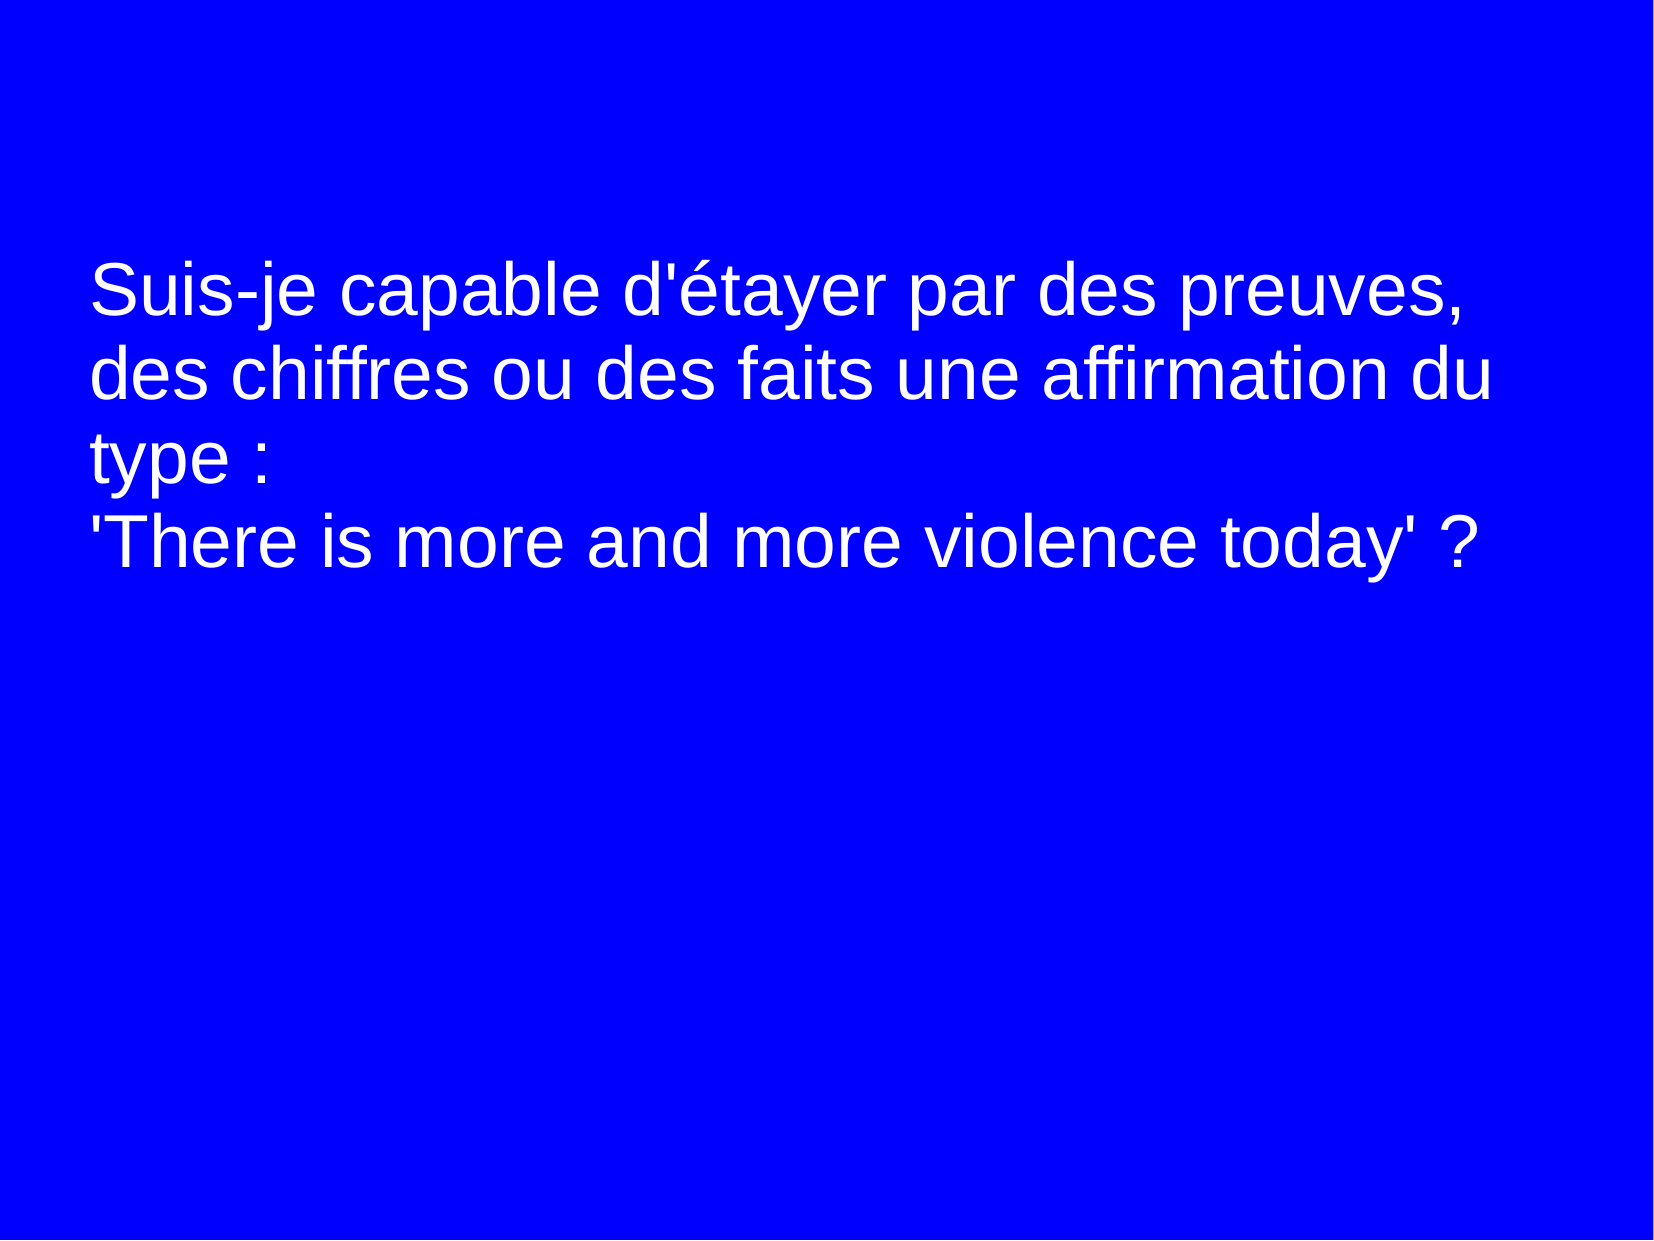

Suis-je capable d'étayer par des preuves, des chiffres ou des faits une affirmation du type :
'There is more and more violence today' ?